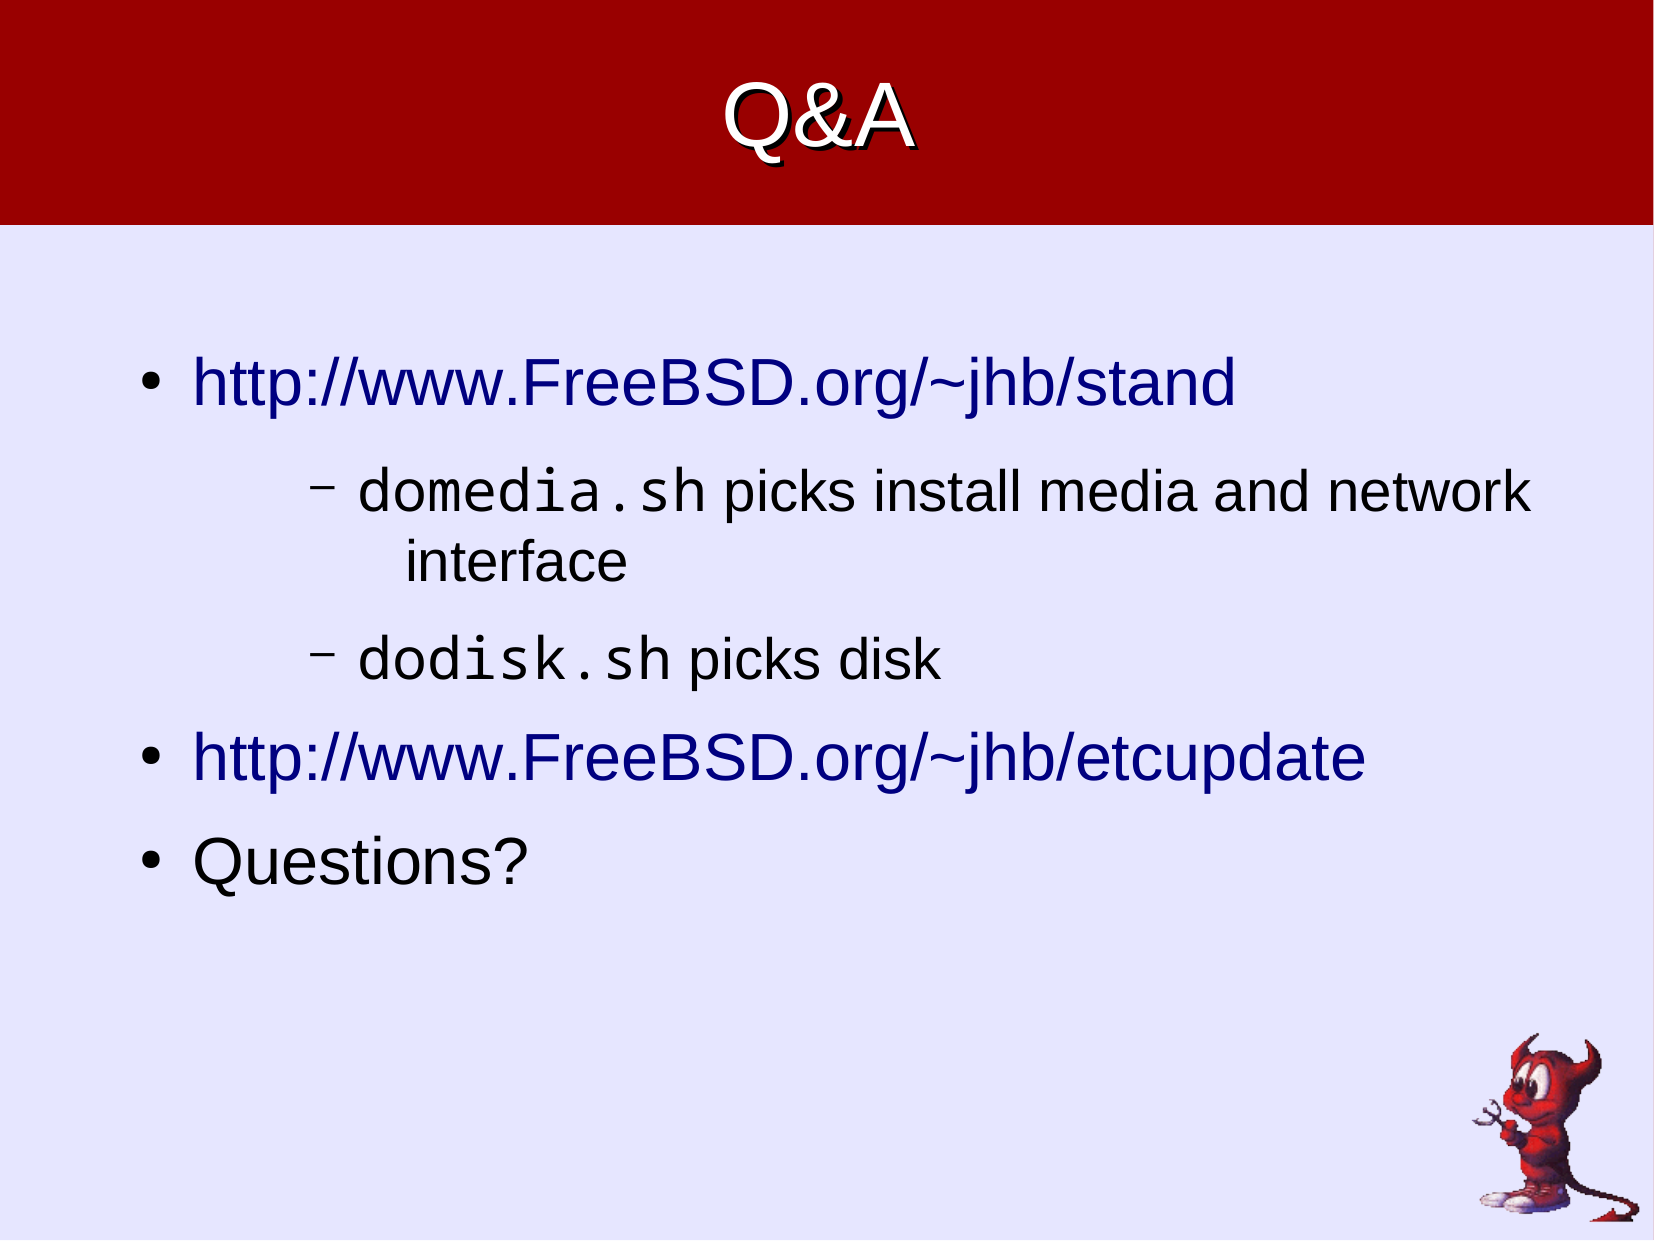

# Q&A
http://www.FreeBSD.org/~jhb/stand
domedia.sh picks install media and network interface
dodisk.sh picks disk
http://www.FreeBSD.org/~jhb/etcupdate
Questions?